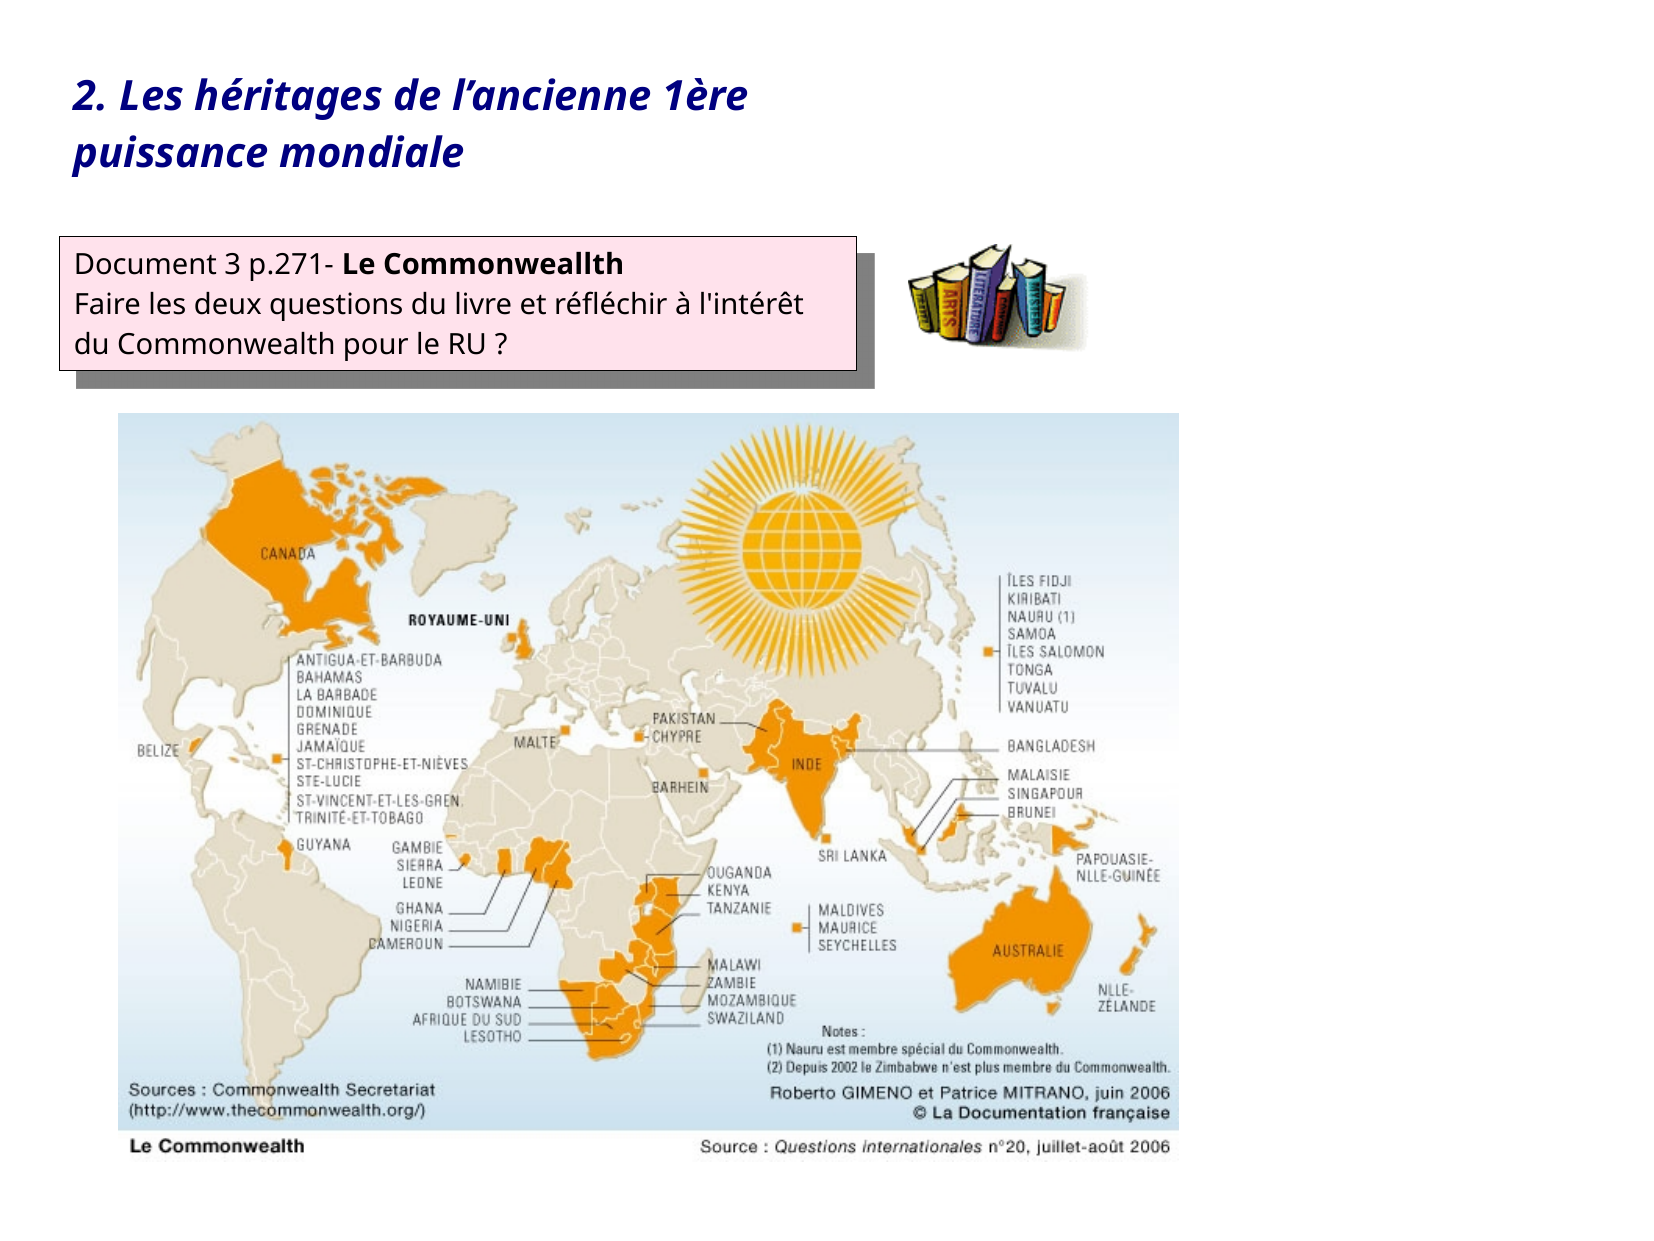

2. Les héritages de l’ancienne 1ère puissance mondiale
Document 3 p.271- Le Commonweallth
Faire les deux questions du livre et réfléchir à l'intérêt du Commonwealth pour le RU ?